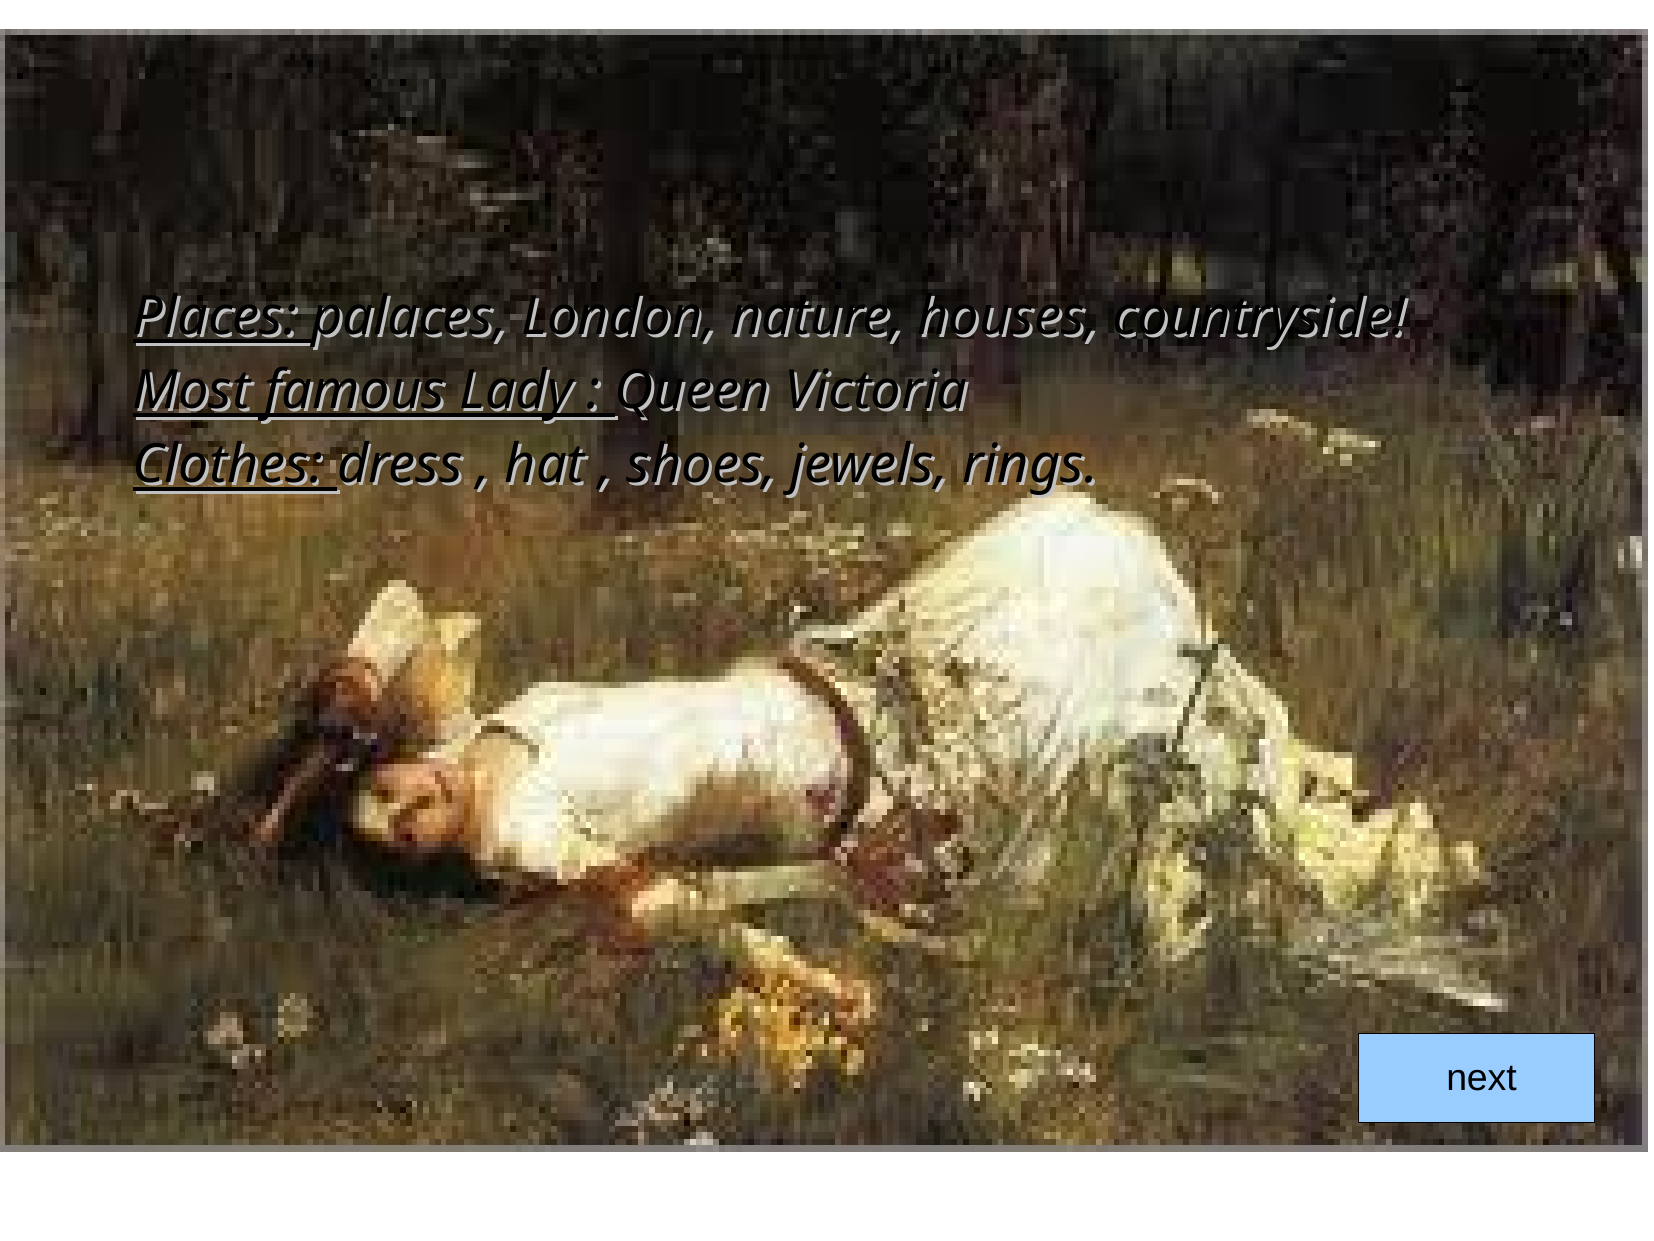

Places: palaces, London, nature, houses, countryside!
Most famous Lady : Queen Victoria
Clothes: dress , hat , shoes, jewels, rings.
 next